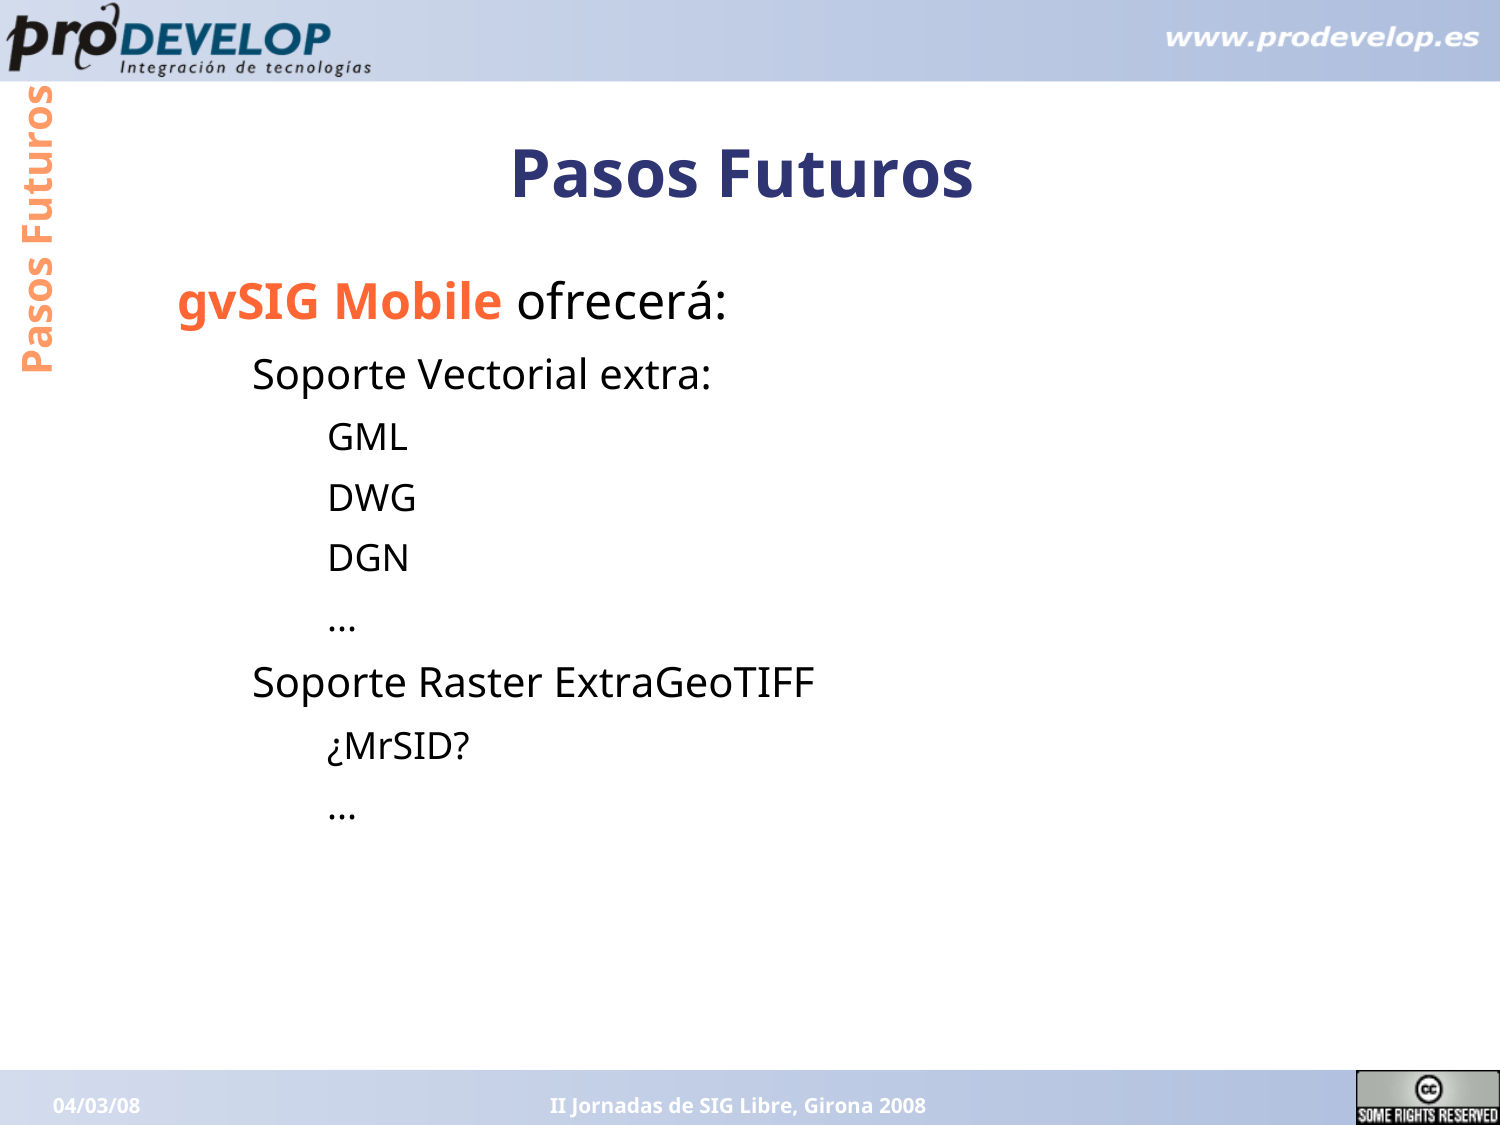

# Pasos Futuros
Pasos Futuros
gvSIG Mobile ofrecerá:
Soporte Vectorial extra:
GML
DWG
DGN
...
Soporte Raster ExtraGeoTIFF
¿MrSID?
...
25/10/2006
17
Plan Difusión Interna gvSIG v. 2.0